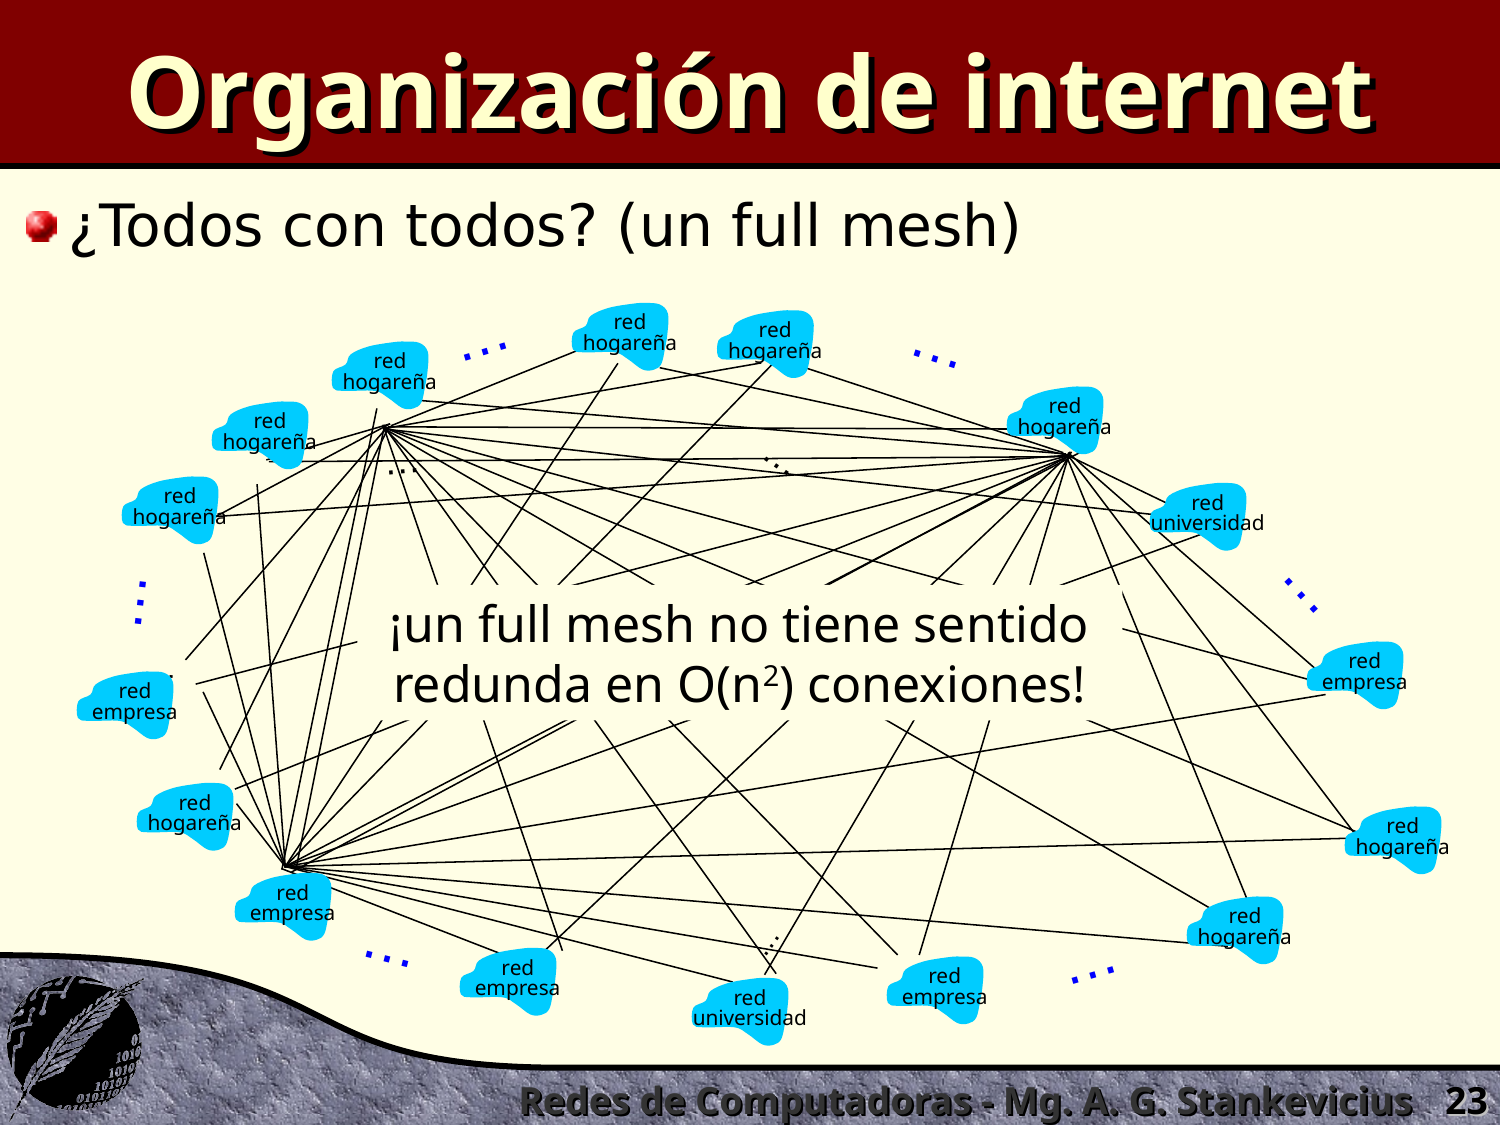

# Organización de internet
¿Todos con todos? (un full mesh)
…
…
red
hogareña
red
hogareña
red
hogareña
red
hogareña
red
hogareña
red
hogareña
red
universidad
…
…
red
empresa
red
empresa
red
hogareña
red
hogareña
red
empresa
red
hogareña
…
red
empresa
…
red
empresa
red
universidad
…
…
…
…
…
¡un full mesh no tiene sentido
redunda en O(n2) conexiones!
23